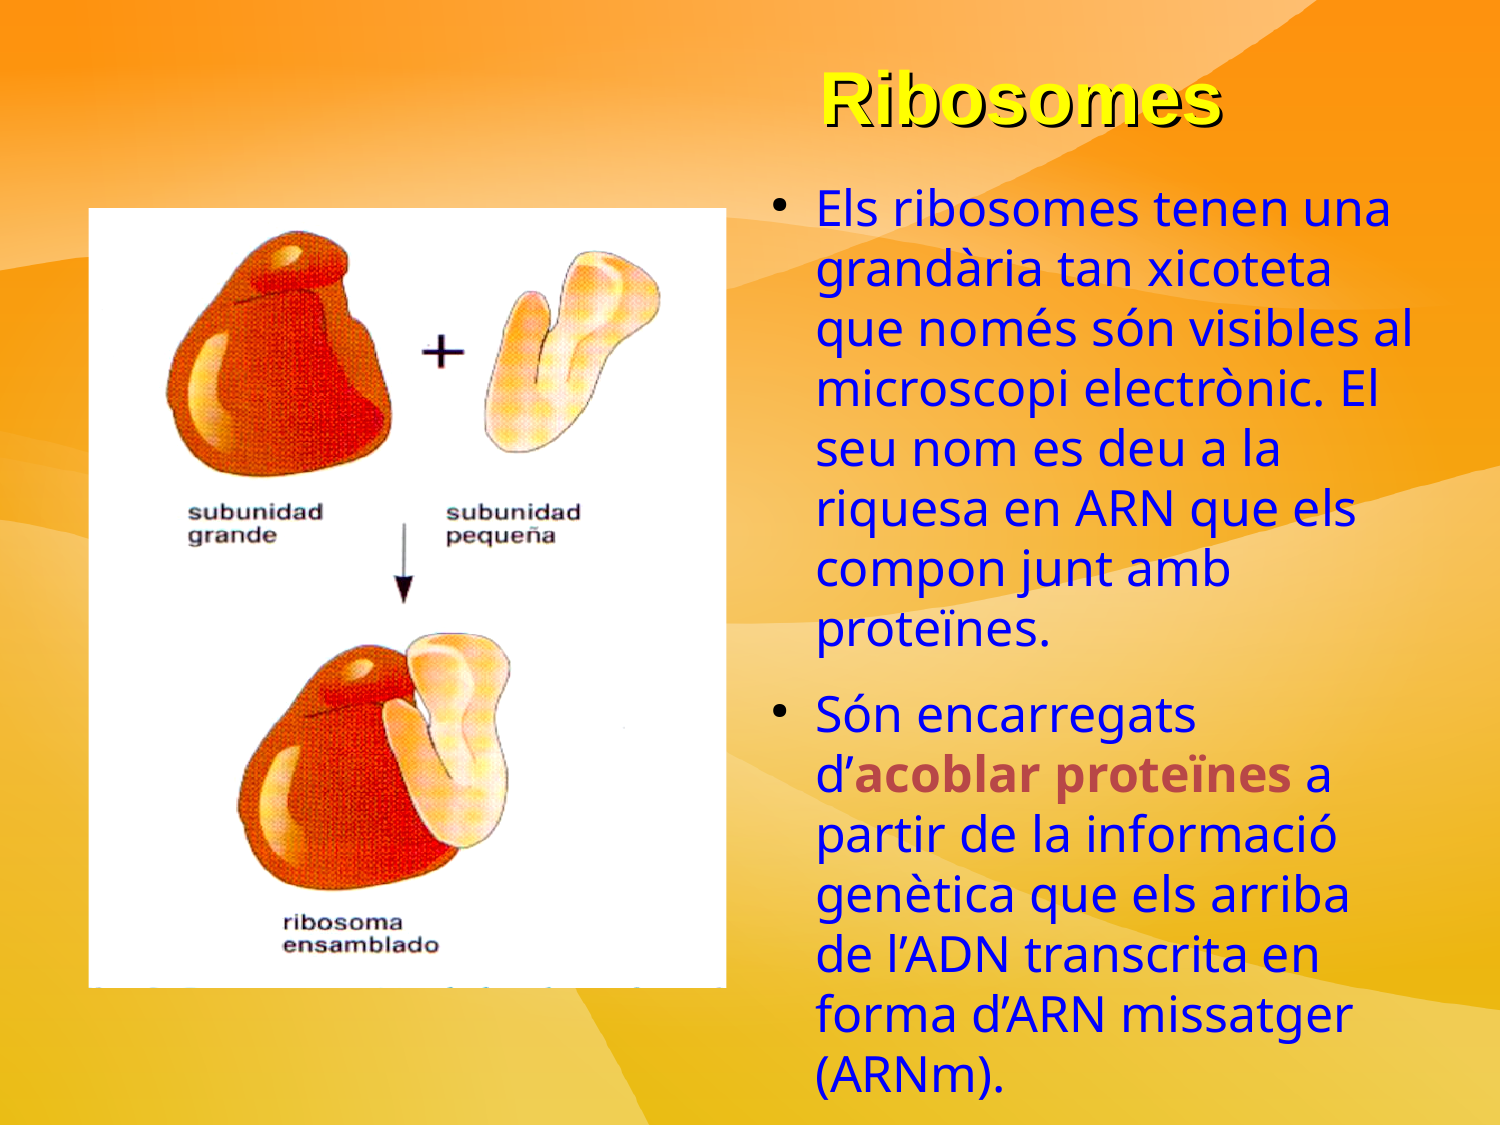

# Ribosomes
Els ribosomes tenen una grandària tan xicoteta que només són visibles al microscopi electrònic. El seu nom es deu a la riquesa en ARN que els compon junt amb proteïnes.
Són encarregats d’acoblar proteïnes a partir de la informació genètica que els arriba de l’ADN transcrita en forma d’ARN missatger (ARNm).